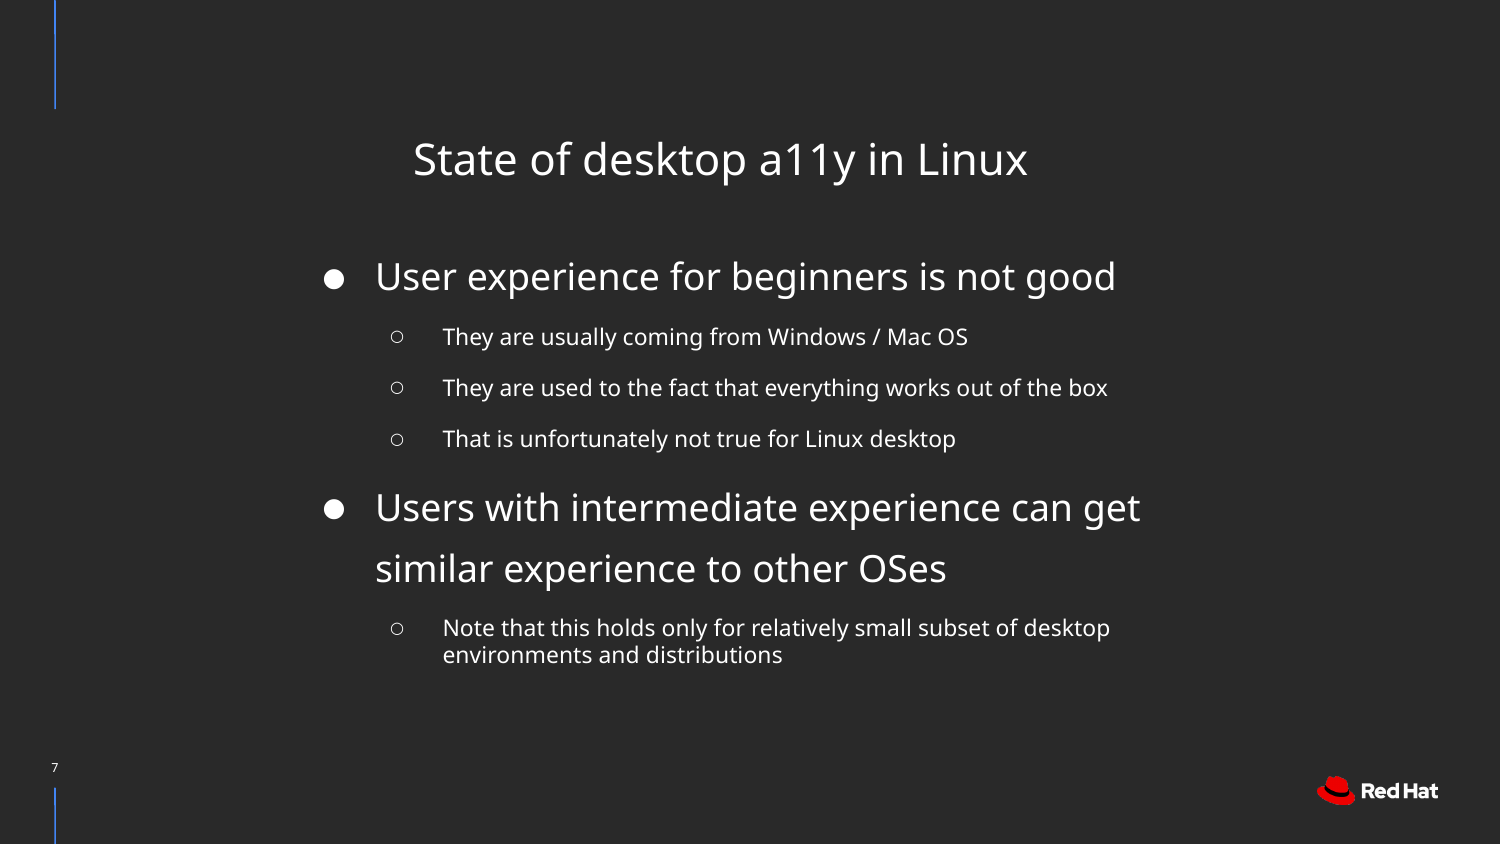

State of desktop a11y in Linux
# User experience for beginners is not good
They are usually coming from Windows / Mac OS
They are used to the fact that everything works out of the box
That is unfortunately not true for Linux desktop
Users with intermediate experience can get similar experience to other OSes
Note that this holds only for relatively small subset of desktop environments and distributions